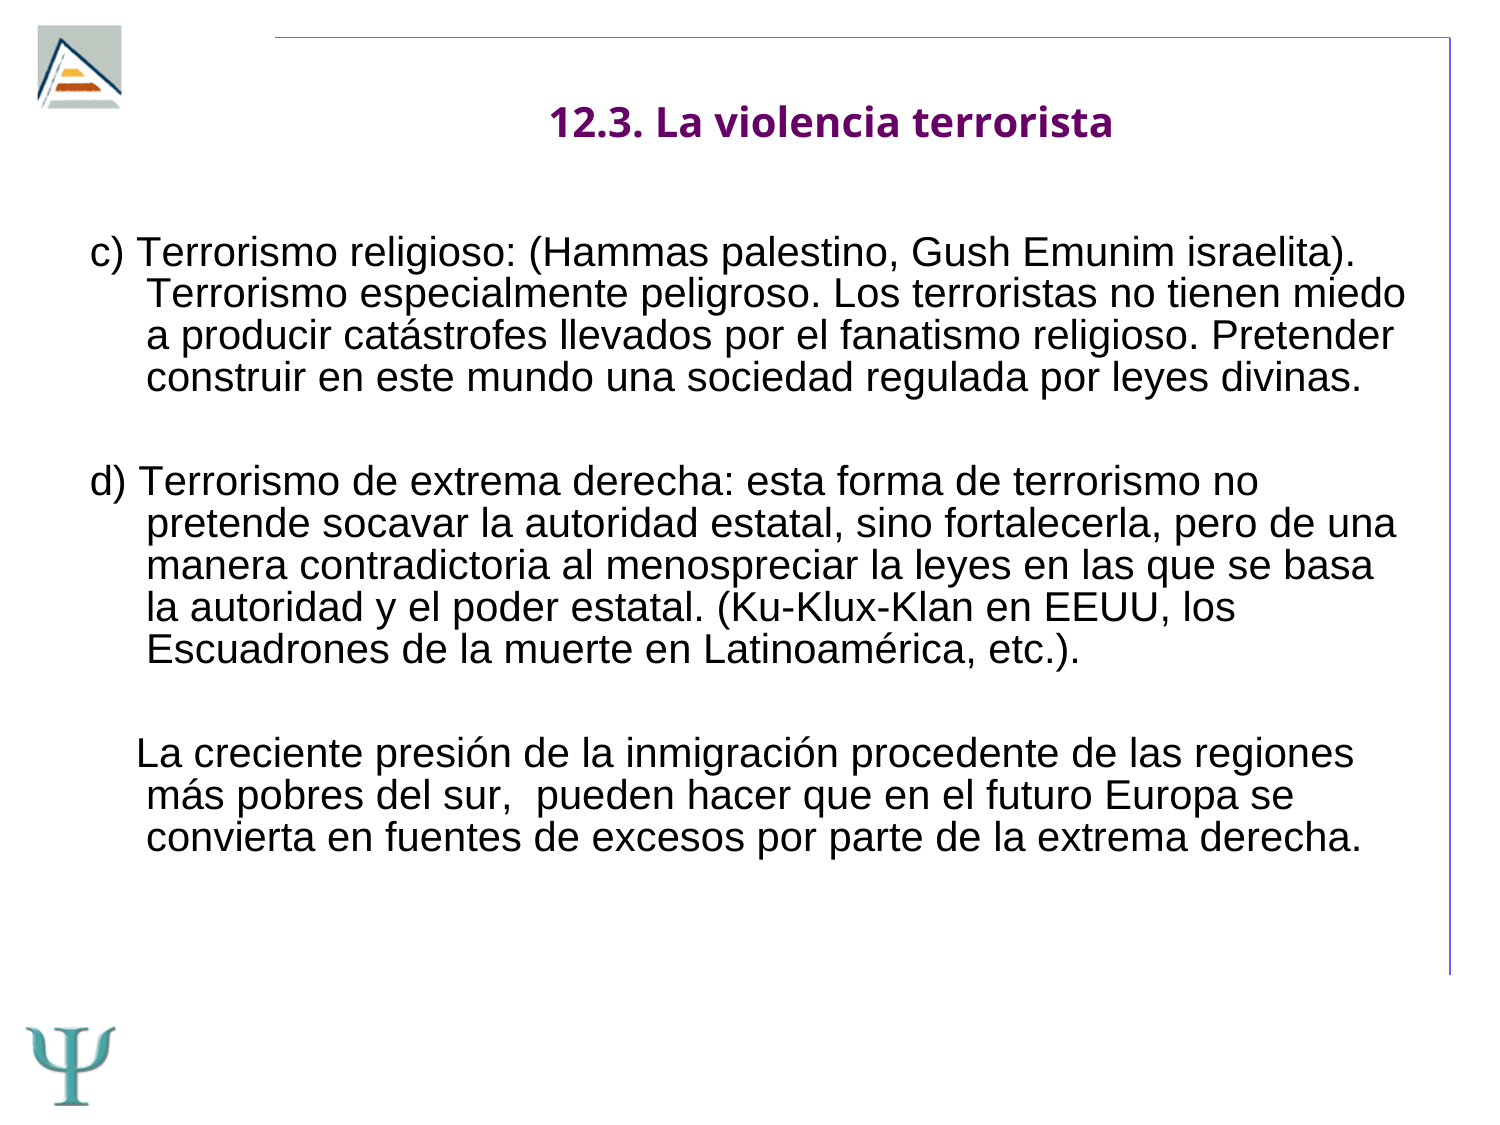

# 12.3. La violencia terrorista
c) Terrorismo religioso: (Hammas palestino, Gush Emunim israelita). Terrorismo especialmente peligroso. Los terroristas no tienen miedo a producir catástrofes llevados por el fanatismo religioso. Pretender construir en este mundo una sociedad regulada por leyes divinas.
d) Terrorismo de extrema derecha: esta forma de terrorismo no pretende socavar la autoridad estatal, sino fortalecerla, pero de una manera contradictoria al menospreciar la leyes en las que se basa la autoridad y el poder estatal. (Ku-Klux-Klan en EEUU, los Escuadrones de la muerte en Latinoamérica, etc.).
 La creciente presión de la inmigración procedente de las regiones más pobres del sur, pueden hacer que en el futuro Europa se convierta en fuentes de excesos por parte de la extrema derecha.